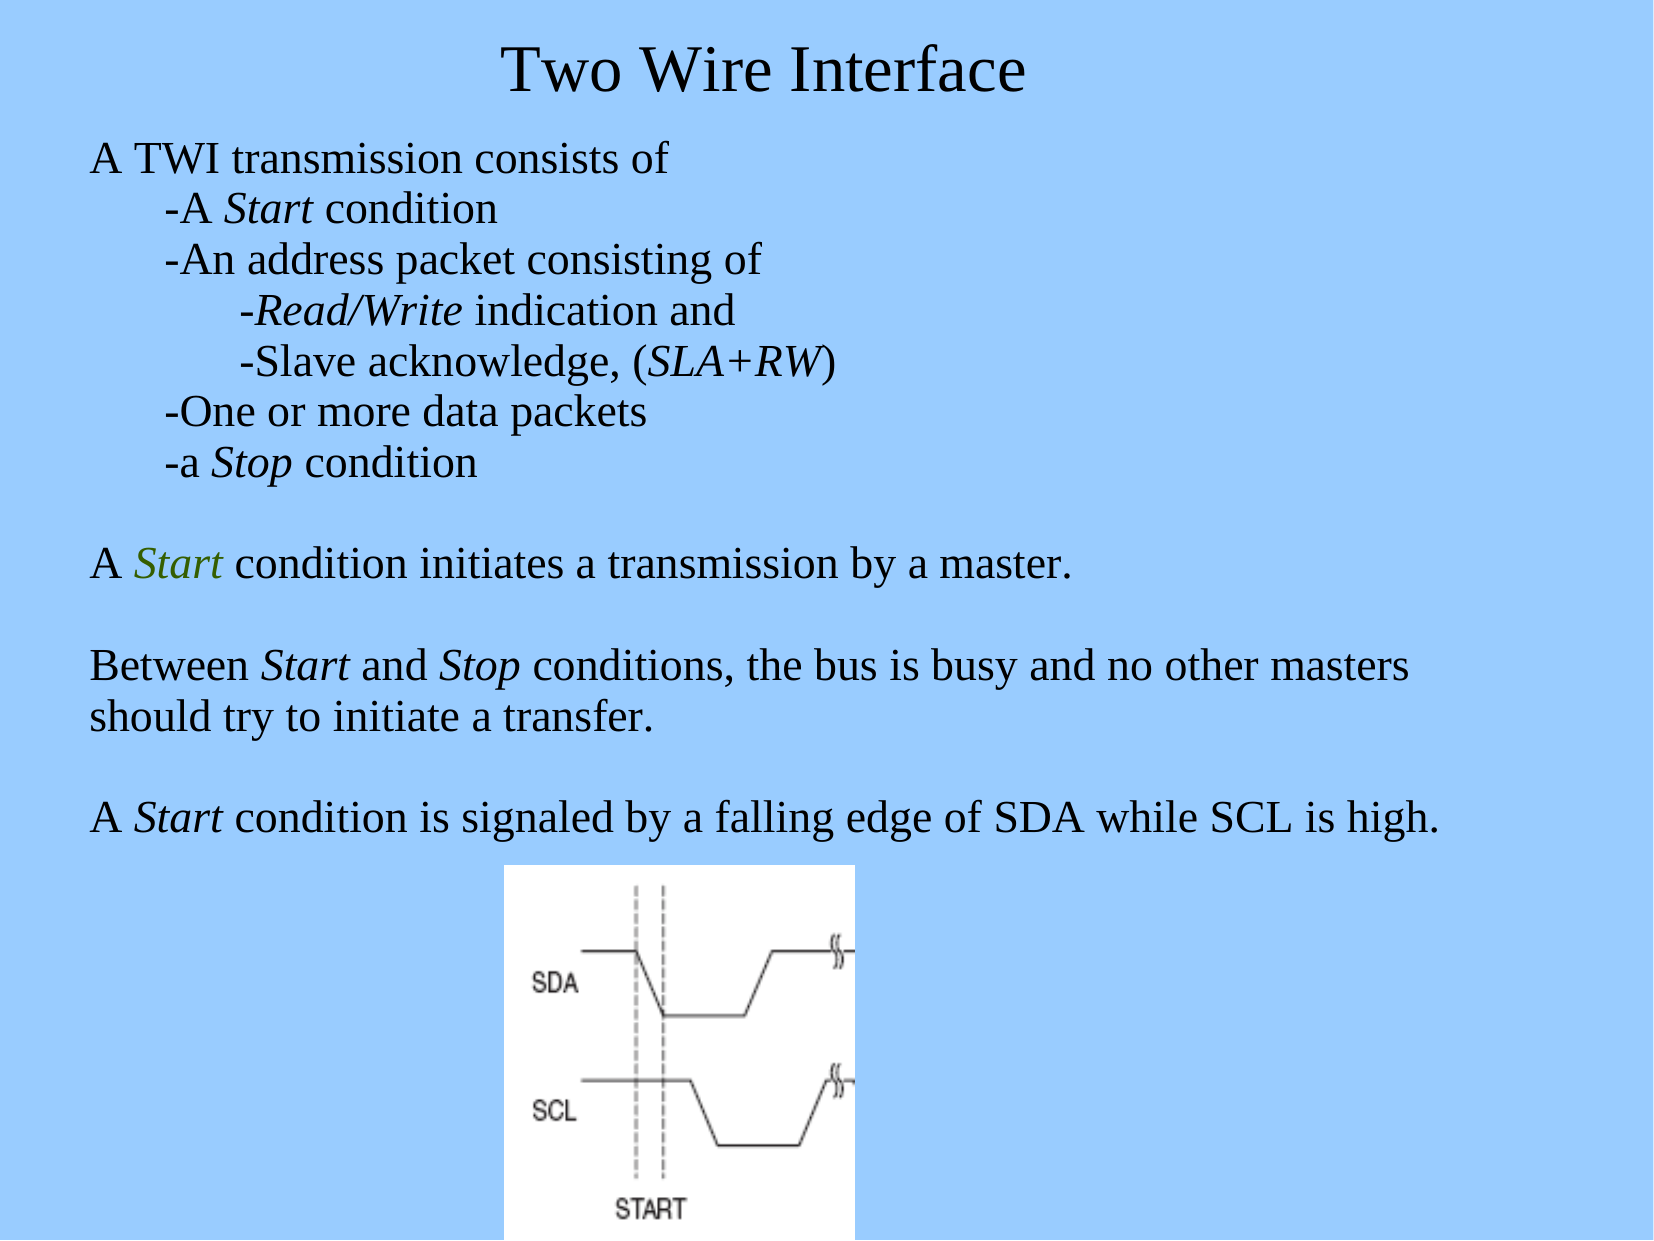

Two Wire Interface
A TWI transmission consists of
	-A Start condition
	-An address packet consisting of
		-Read/Write indication and
 		-Slave acknowledge, (SLA+RW)
	-One or more data packets
	-a Stop condition
A Start condition initiates a transmission by a master.
Between Start and Stop conditions, the bus is busy and no other masters
should try to initiate a transfer.
A Start condition is signaled by a falling edge of SDA while SCL is high.